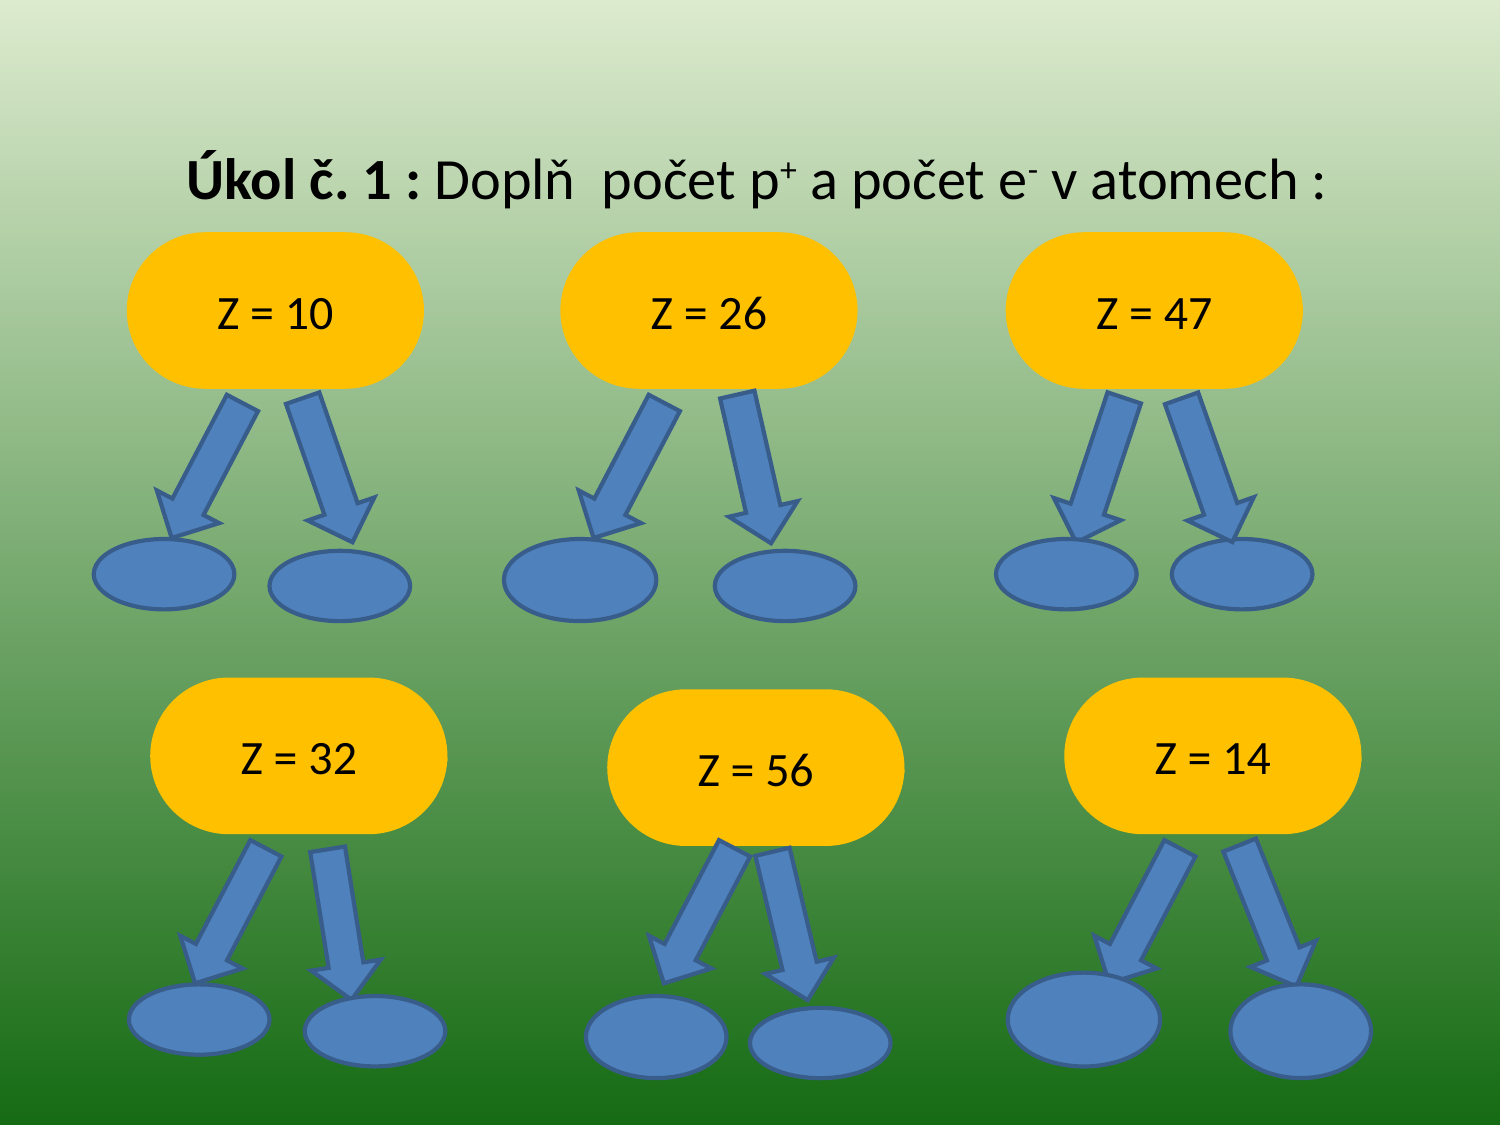

# Úkol č. 1 : Doplň počet p+ a počet e- v atomech :
Z = 10
Z = 26
Z = 47
47 p
47 e
10 p
10 e
26 e
26 p
Z = 32
Z = 14
Z = 56
14 p
32 p
14 e
32 e
56 p
56 e